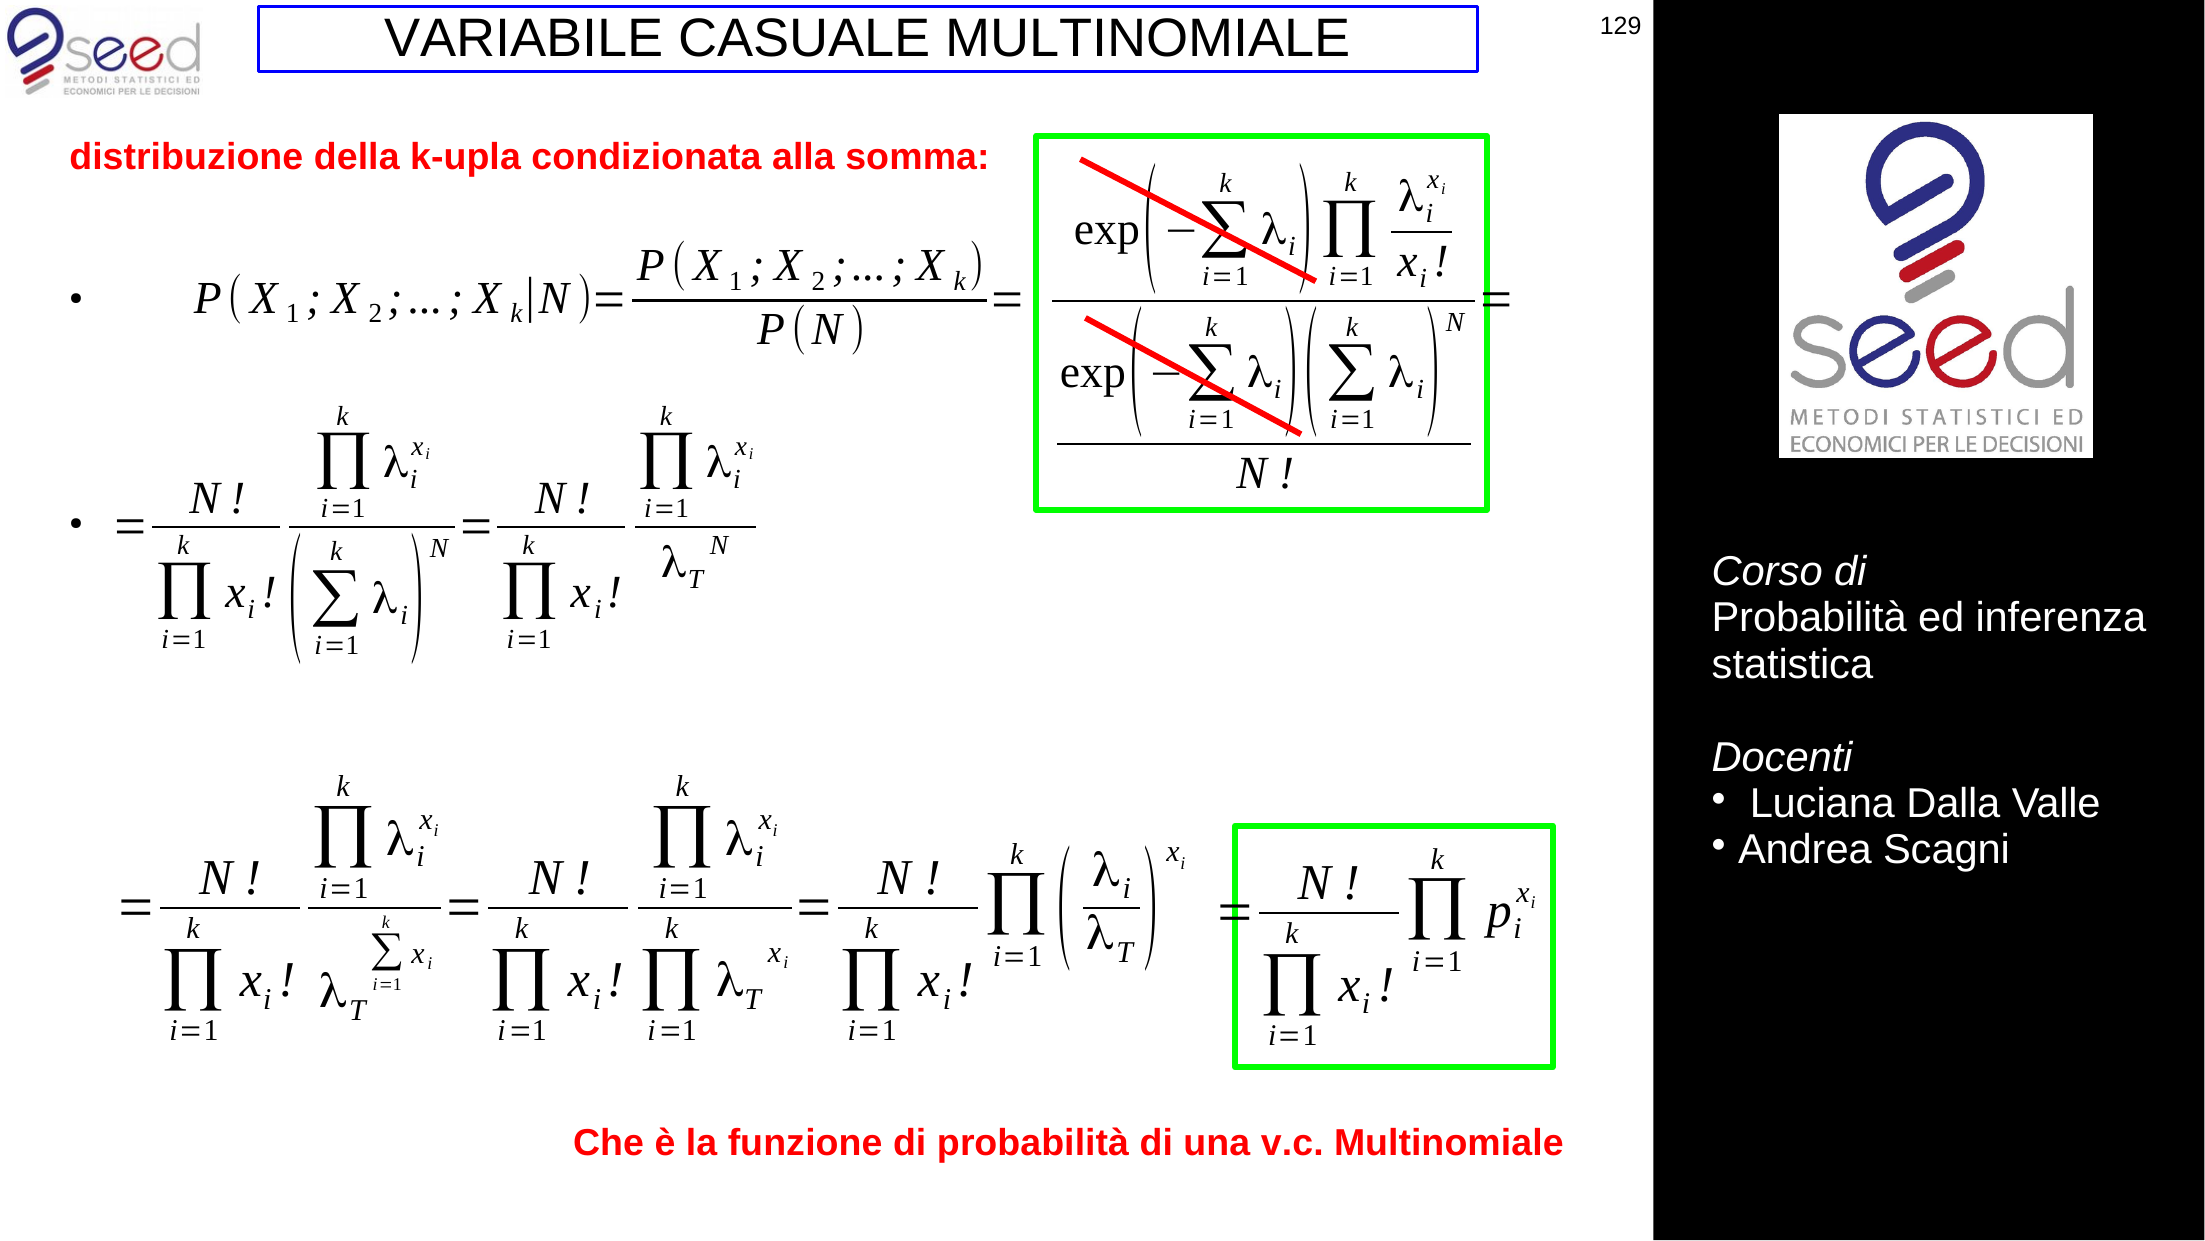

VARIABILE CASUALE MULTINOMIALE
distribuzione della k-upla condizionata alla somma:
Che è la funzione di probabilità di una v.c. Multinomiale